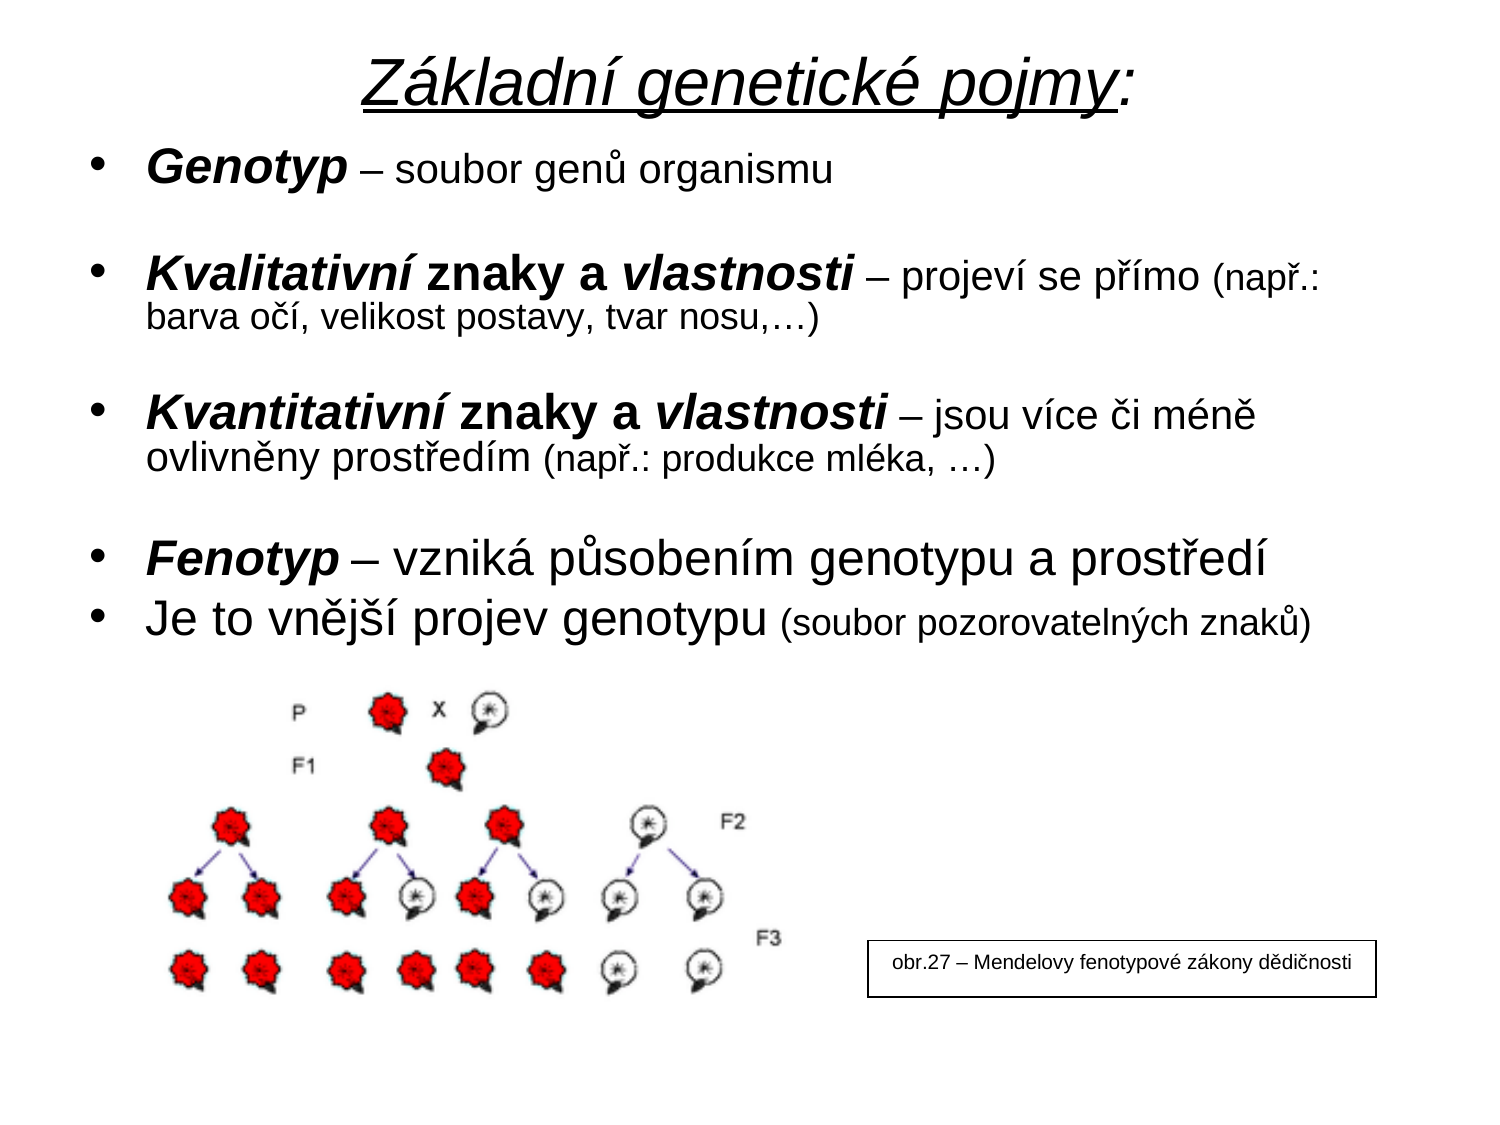

# Základní genetické pojmy:
Genotyp – soubor genů organismu
Kvalitativní znaky a vlastnosti – projeví se přímo (např.: barva očí, velikost postavy, tvar nosu,…)
Kvantitativní znaky a vlastnosti – jsou více či méně ovlivněny prostředím (např.: produkce mléka, …)
Fenotyp – vzniká působením genotypu a prostředí
Je to vnější projev genotypu (soubor pozorovatelných znaků)
obr.27 – Mendelovy fenotypové zákony dědičnosti